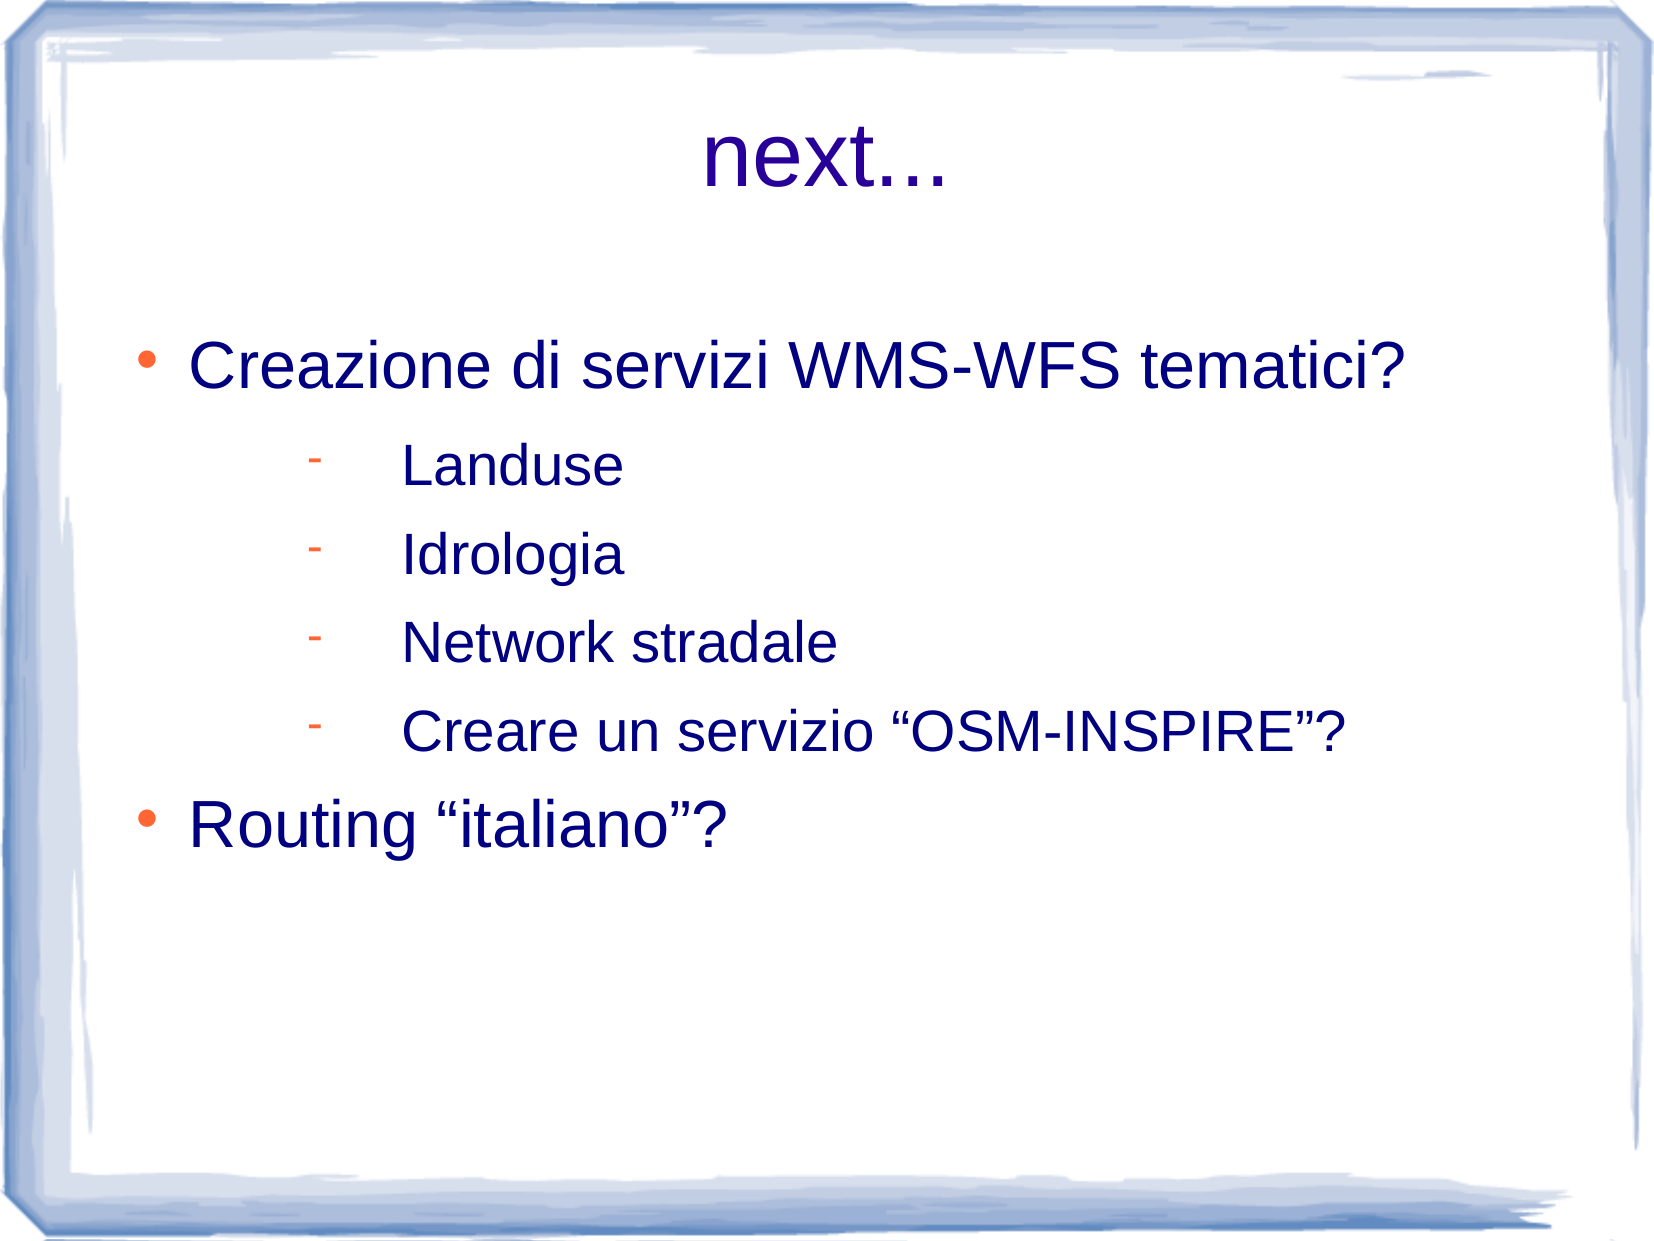

# next...
Creazione di servizi WMS-WFS tematici?
Landuse
Idrologia
Network stradale
Creare un servizio “OSM-INSPIRE”?
Routing “italiano”?